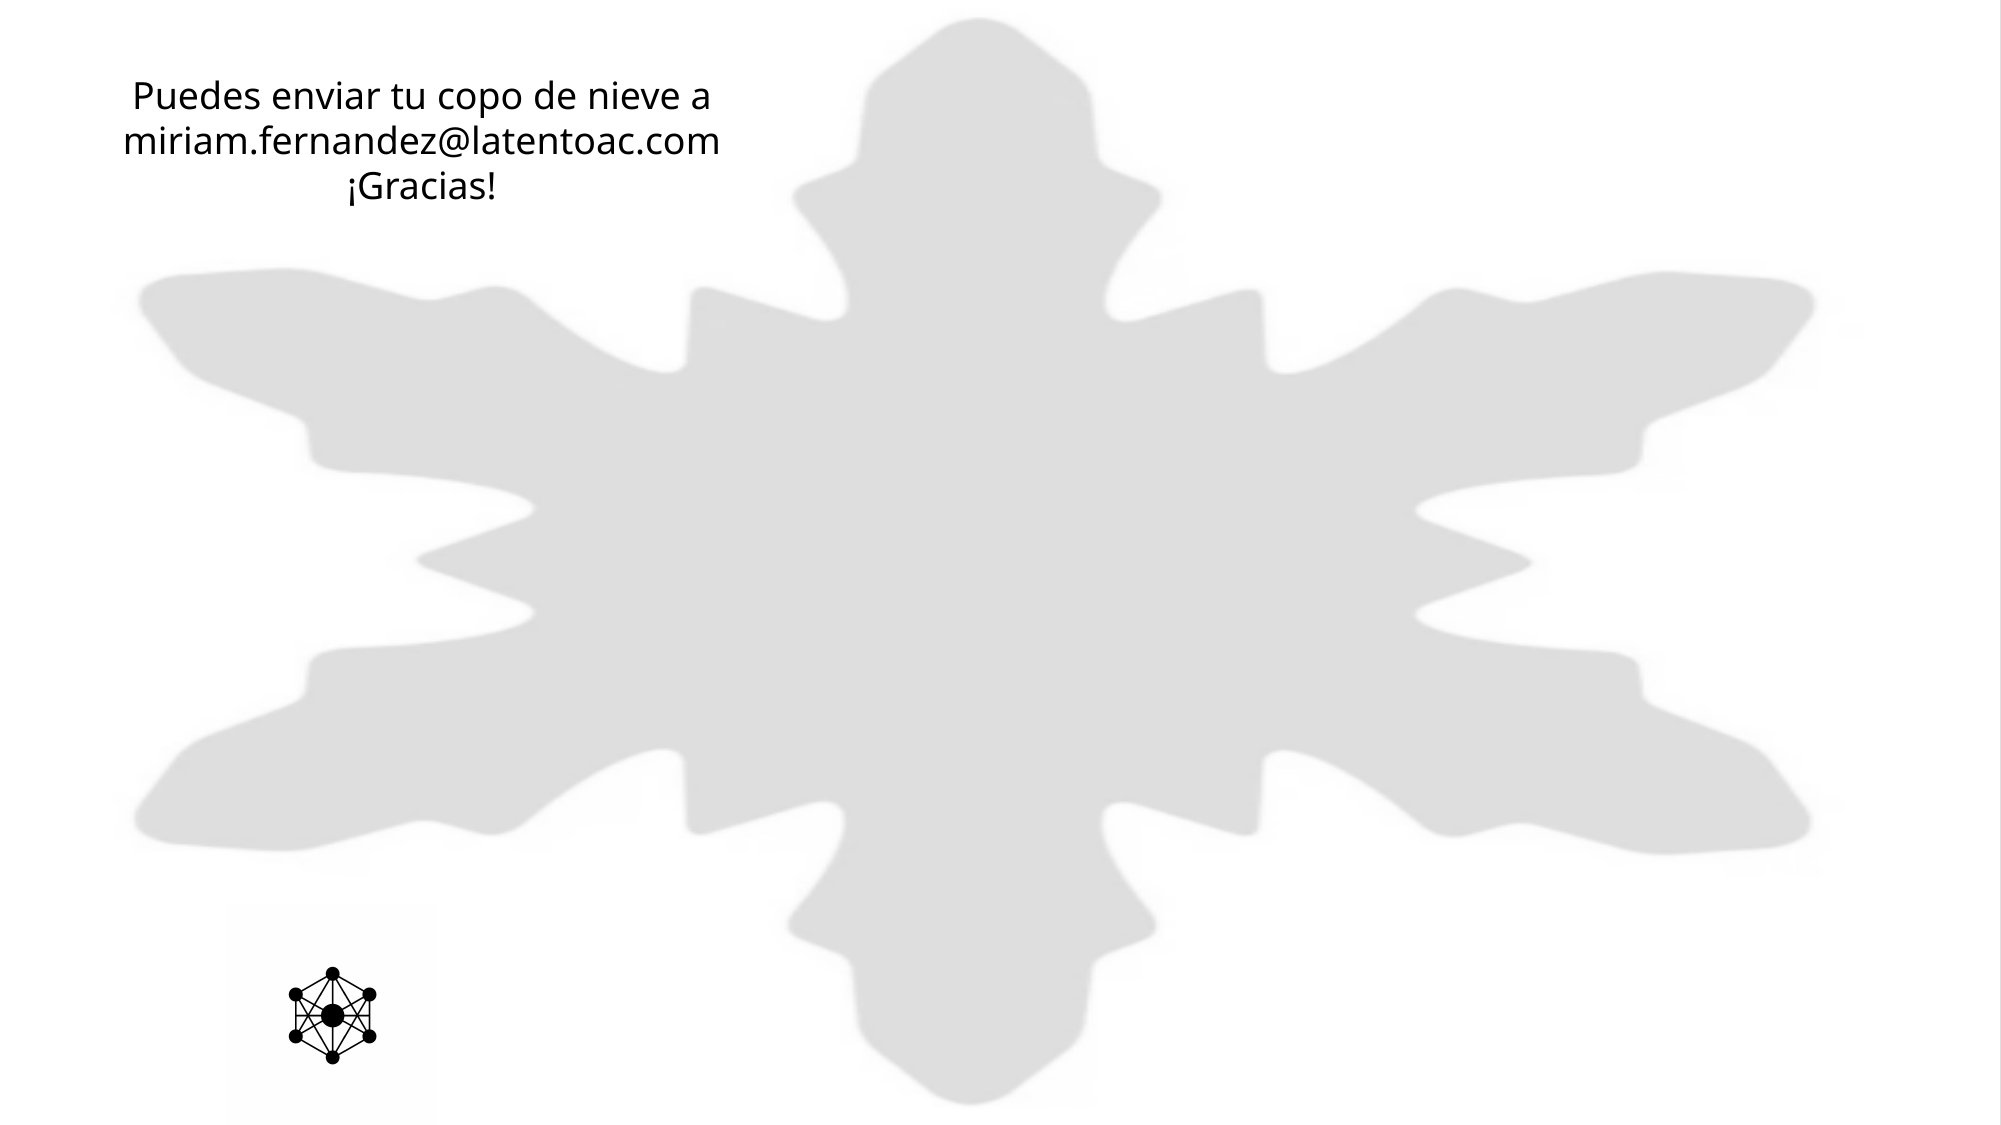

Puedes enviar tu copo de nieve a miriam.fernandez@latentoac.com
¡Gracias!